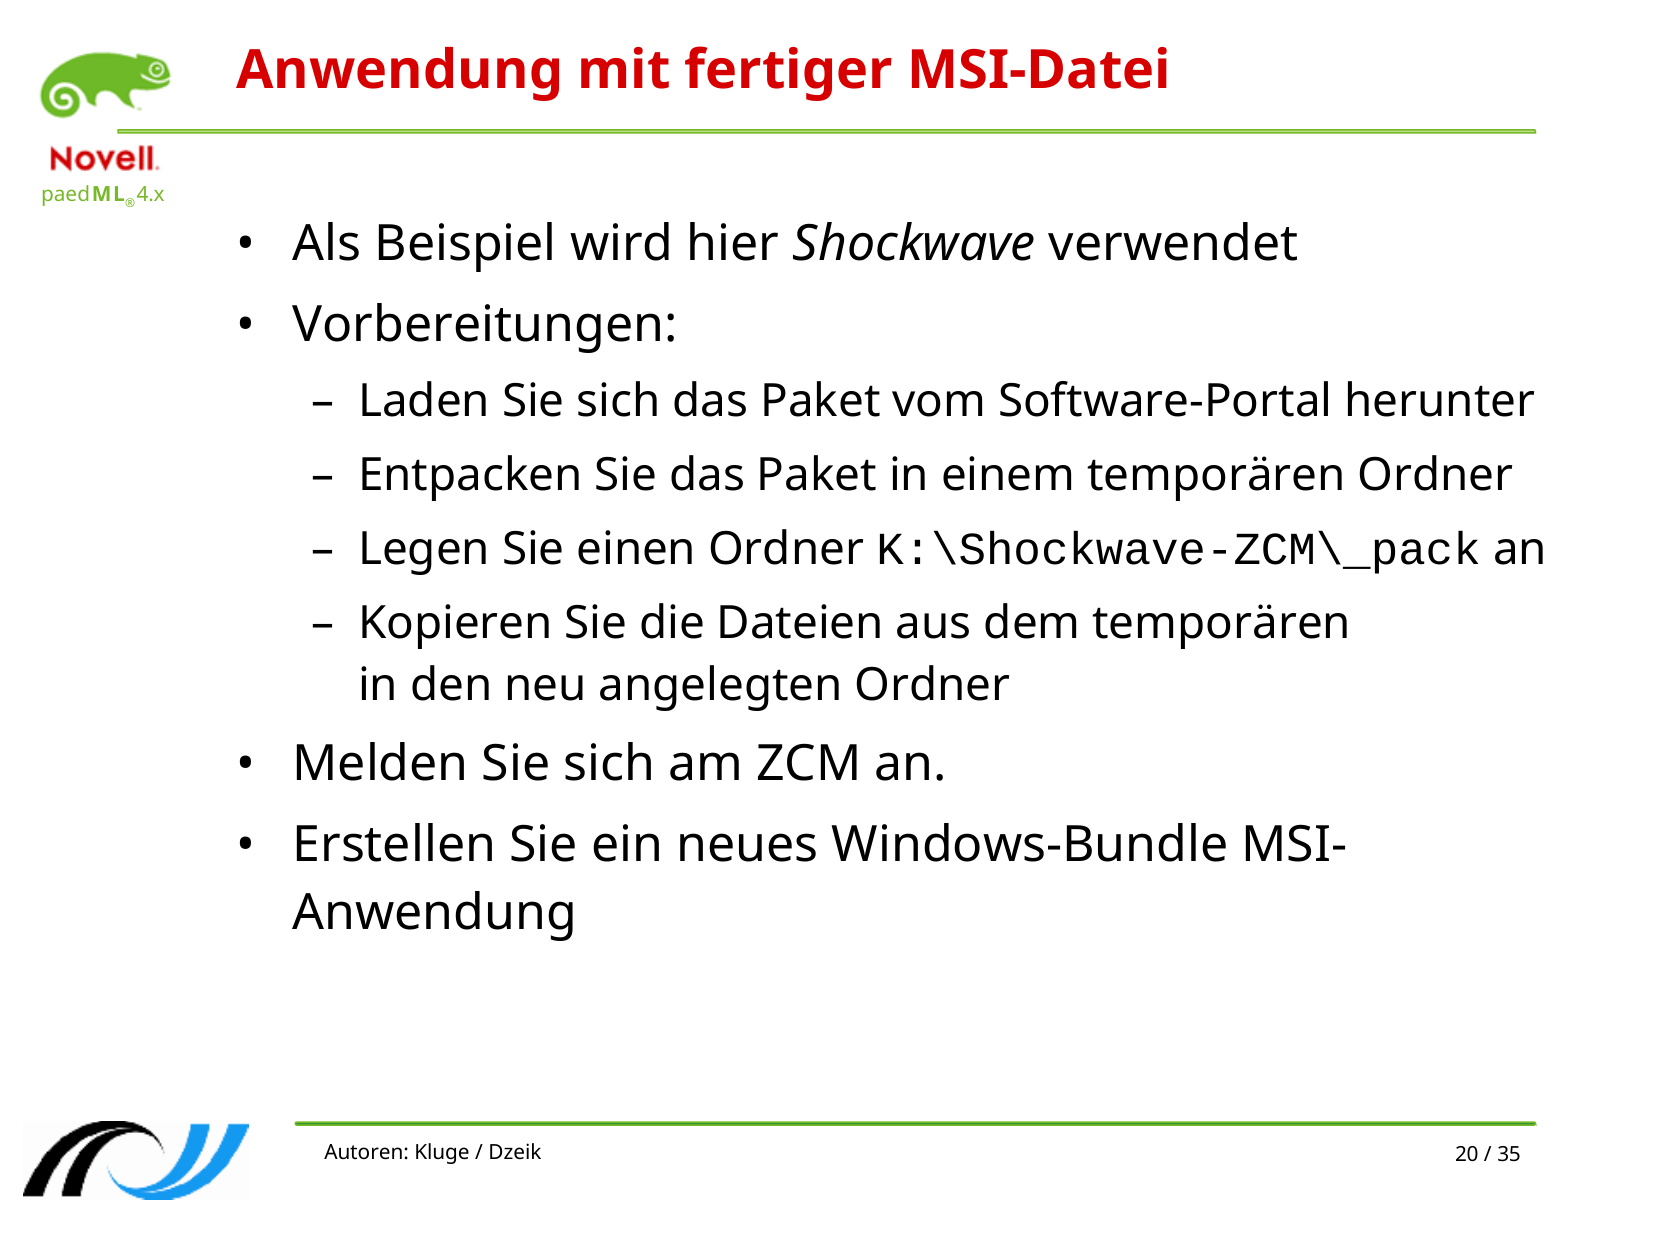

# Anwendung mit fertiger MSI-Datei
Als Beispiel wird hier Shockwave verwendet
Vorbereitungen:
Laden Sie sich das Paket vom Software-Portal herunter
Entpacken Sie das Paket in einem temporären Ordner
Legen Sie einen Ordner K:\Shockwave-ZCM\_pack an
Kopieren Sie die Dateien aus dem temporären
in den neu angelegten Ordner
Melden Sie sich am ZCM an.
Erstellen Sie ein neues Windows-Bundle MSI-Anwendung
Autoren: Kluge / Dzeik
20